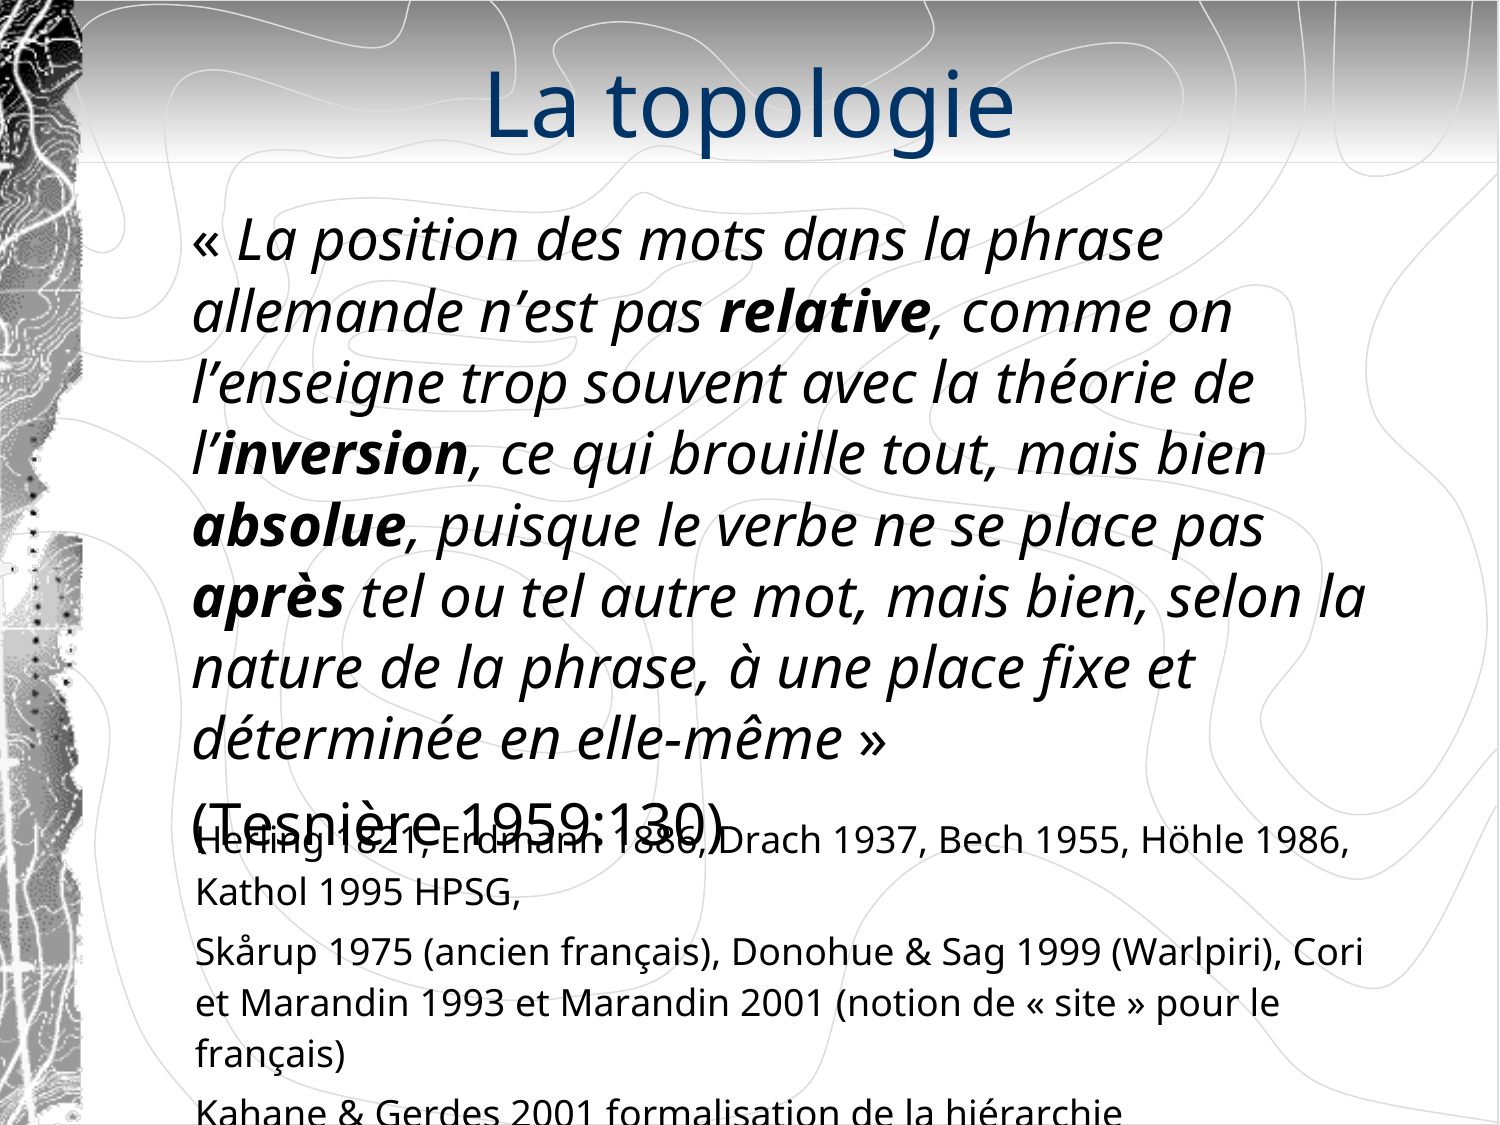

# La topologie
	« La position des mots dans la phrase allemande n’est pas relative, comme on l’enseigne trop souvent avec la théorie de l’inversion, ce qui brouille tout, mais bien absolue, puisque le verbe ne se place pas après tel ou tel autre mot, mais bien, selon la nature de la phrase, à une place fixe et déterminée en elle-même »
	(Tesnière 1959:130)
Herling 1821, Erdmann 1886, Drach 1937, Bech 1955, Höhle 1986, Kathol 1995 HPSG,
Skårup 1975 (ancien français), Donohue & Sag 1999 (Warlpiri), Cori et Marandin 1993 et Marandin 2001 (notion de « site » pour le français)
Kahane & Gerdes 2001 formalisation de la hiérarchie